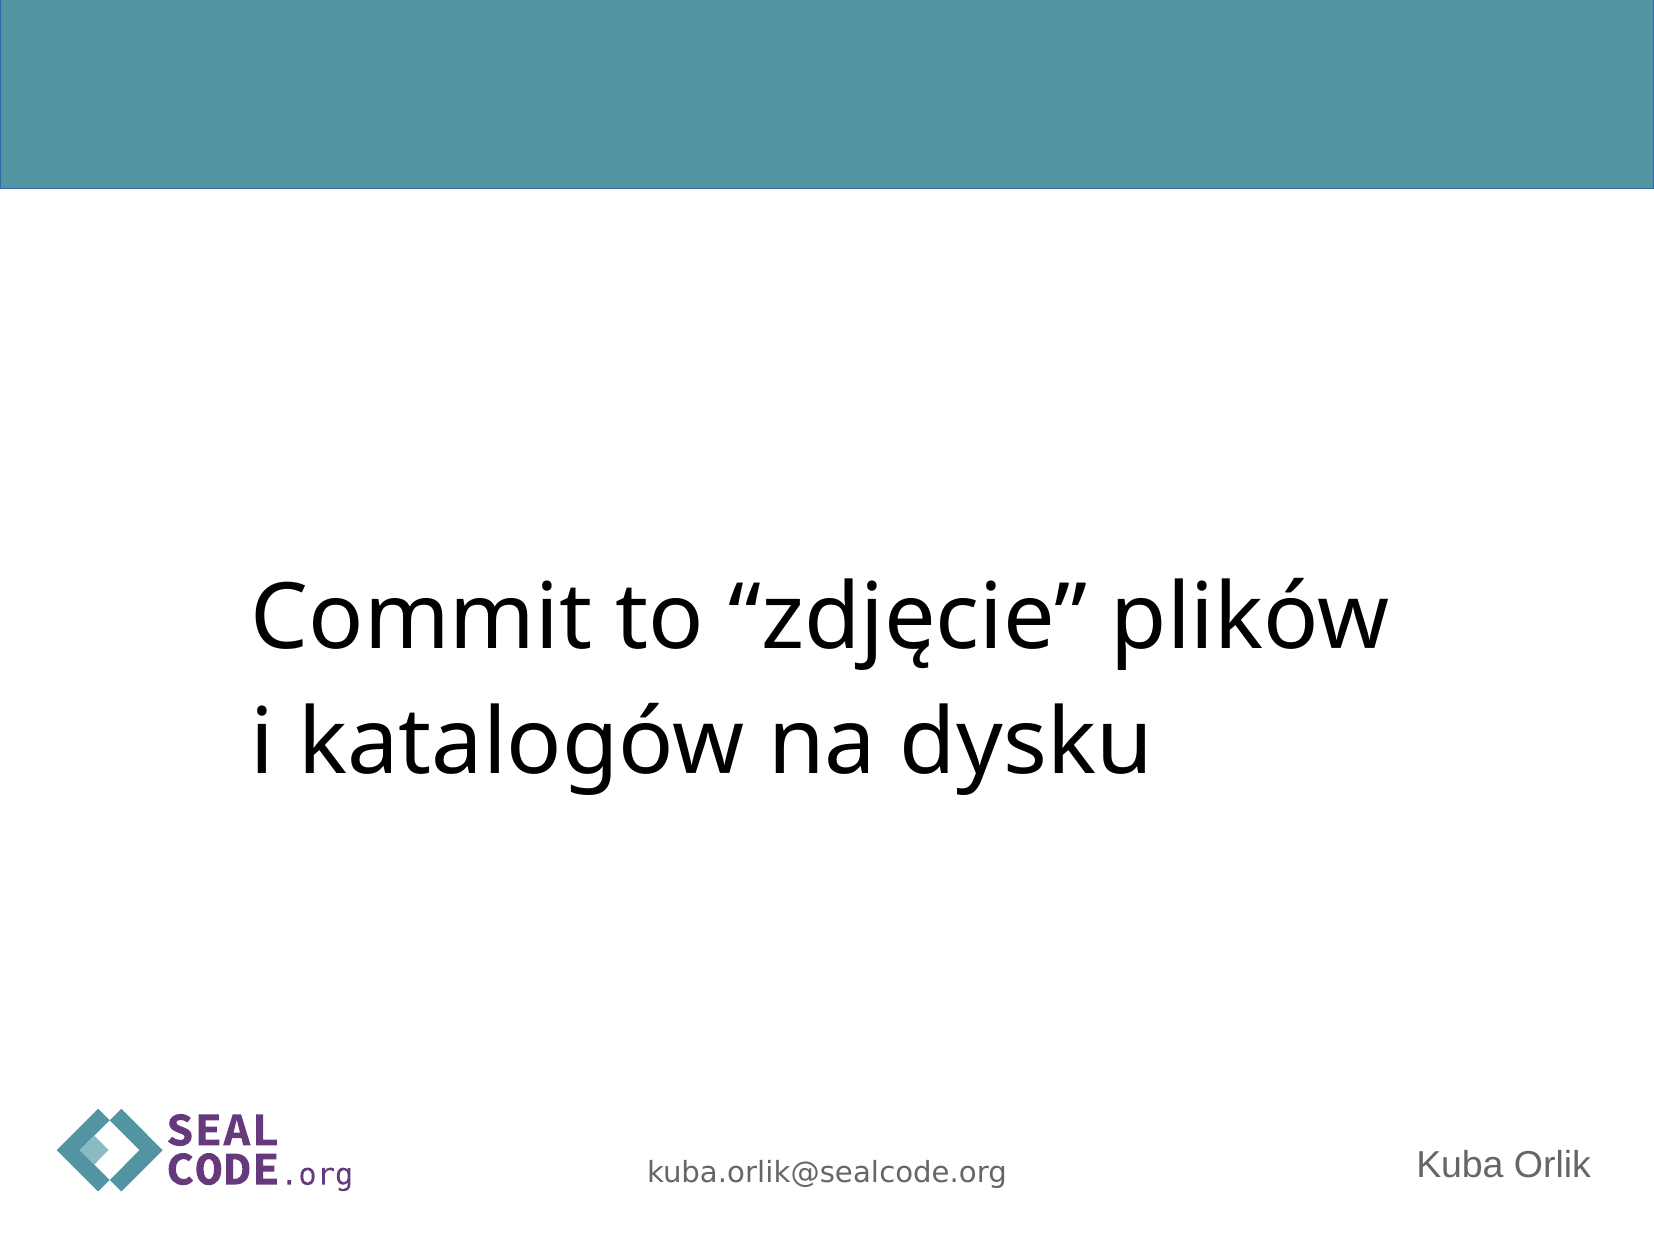

#
Commit to “zdjęcie” plików i katalogów na dysku